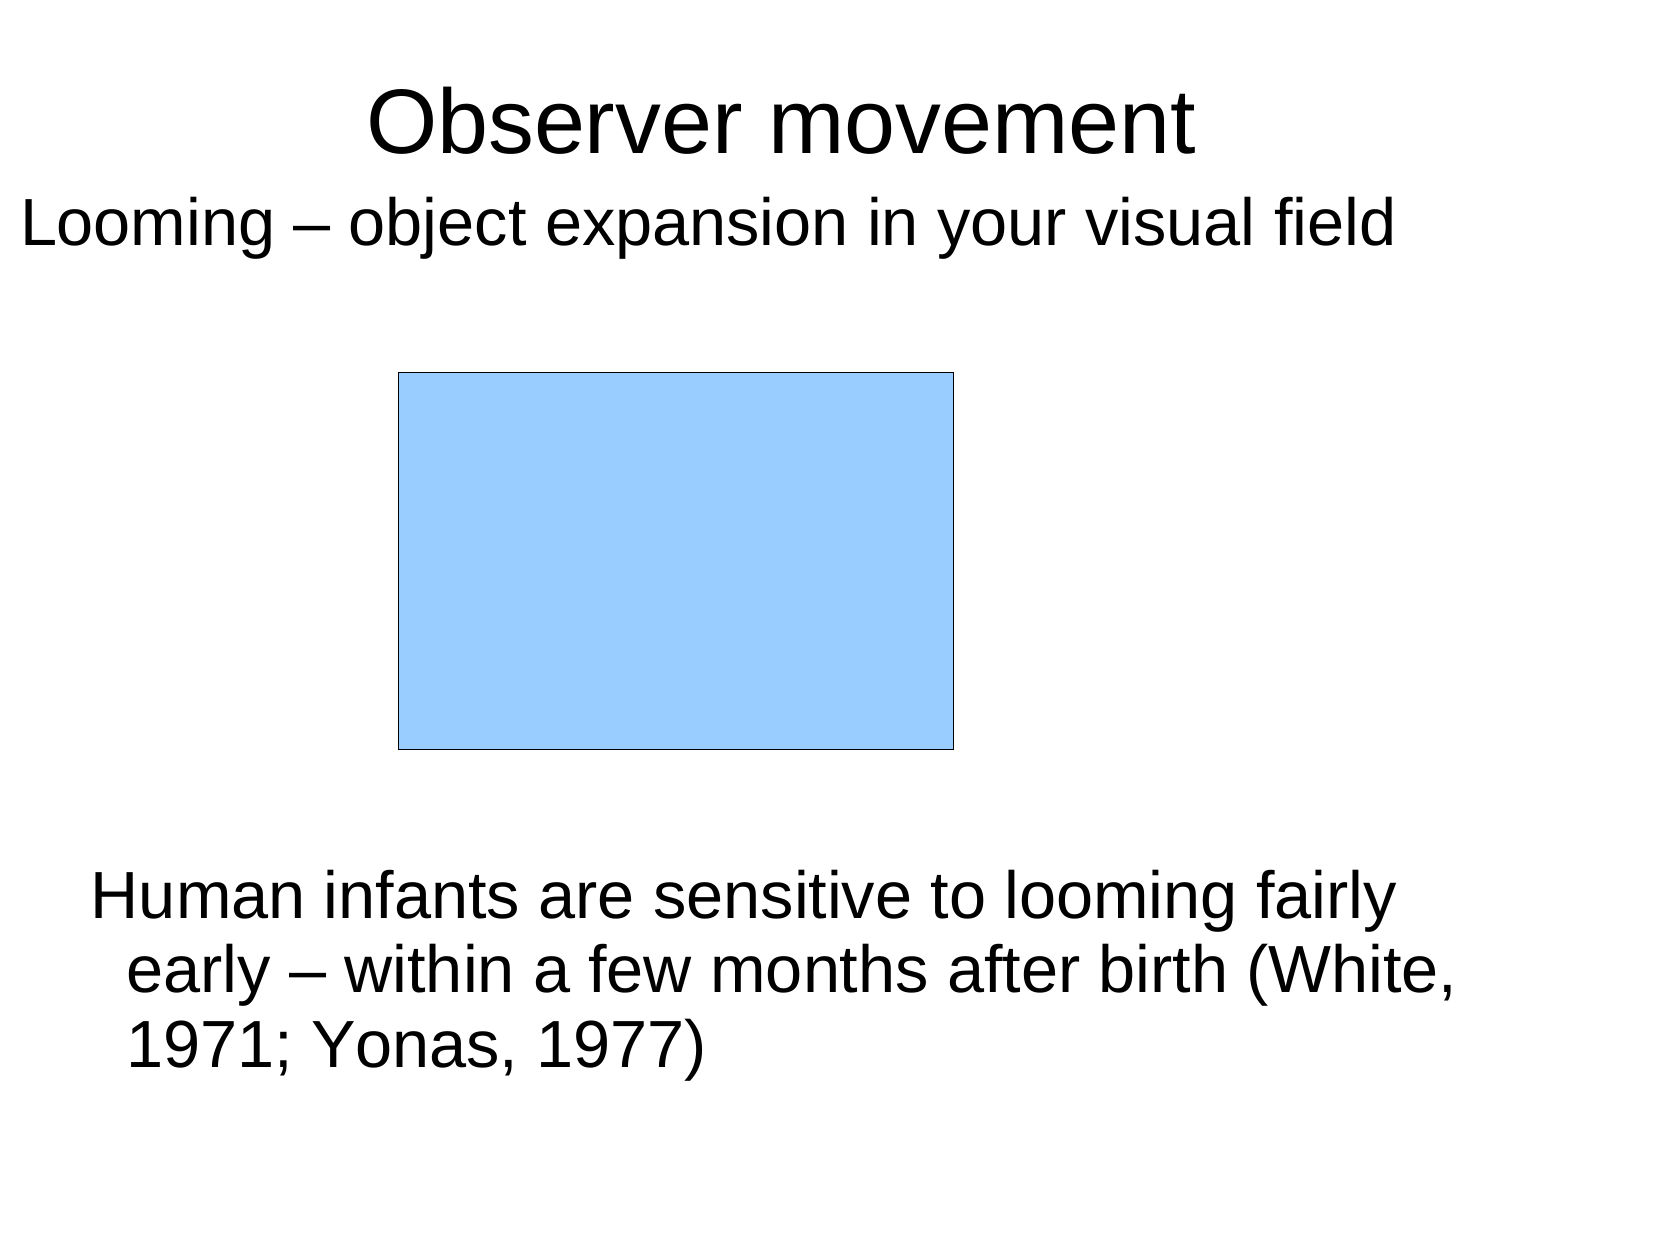

# Observer movement
Looming – object expansion in your visual field
Human infants are sensitive to looming fairly early – within a few months after birth (White, 1971; Yonas, 1977)